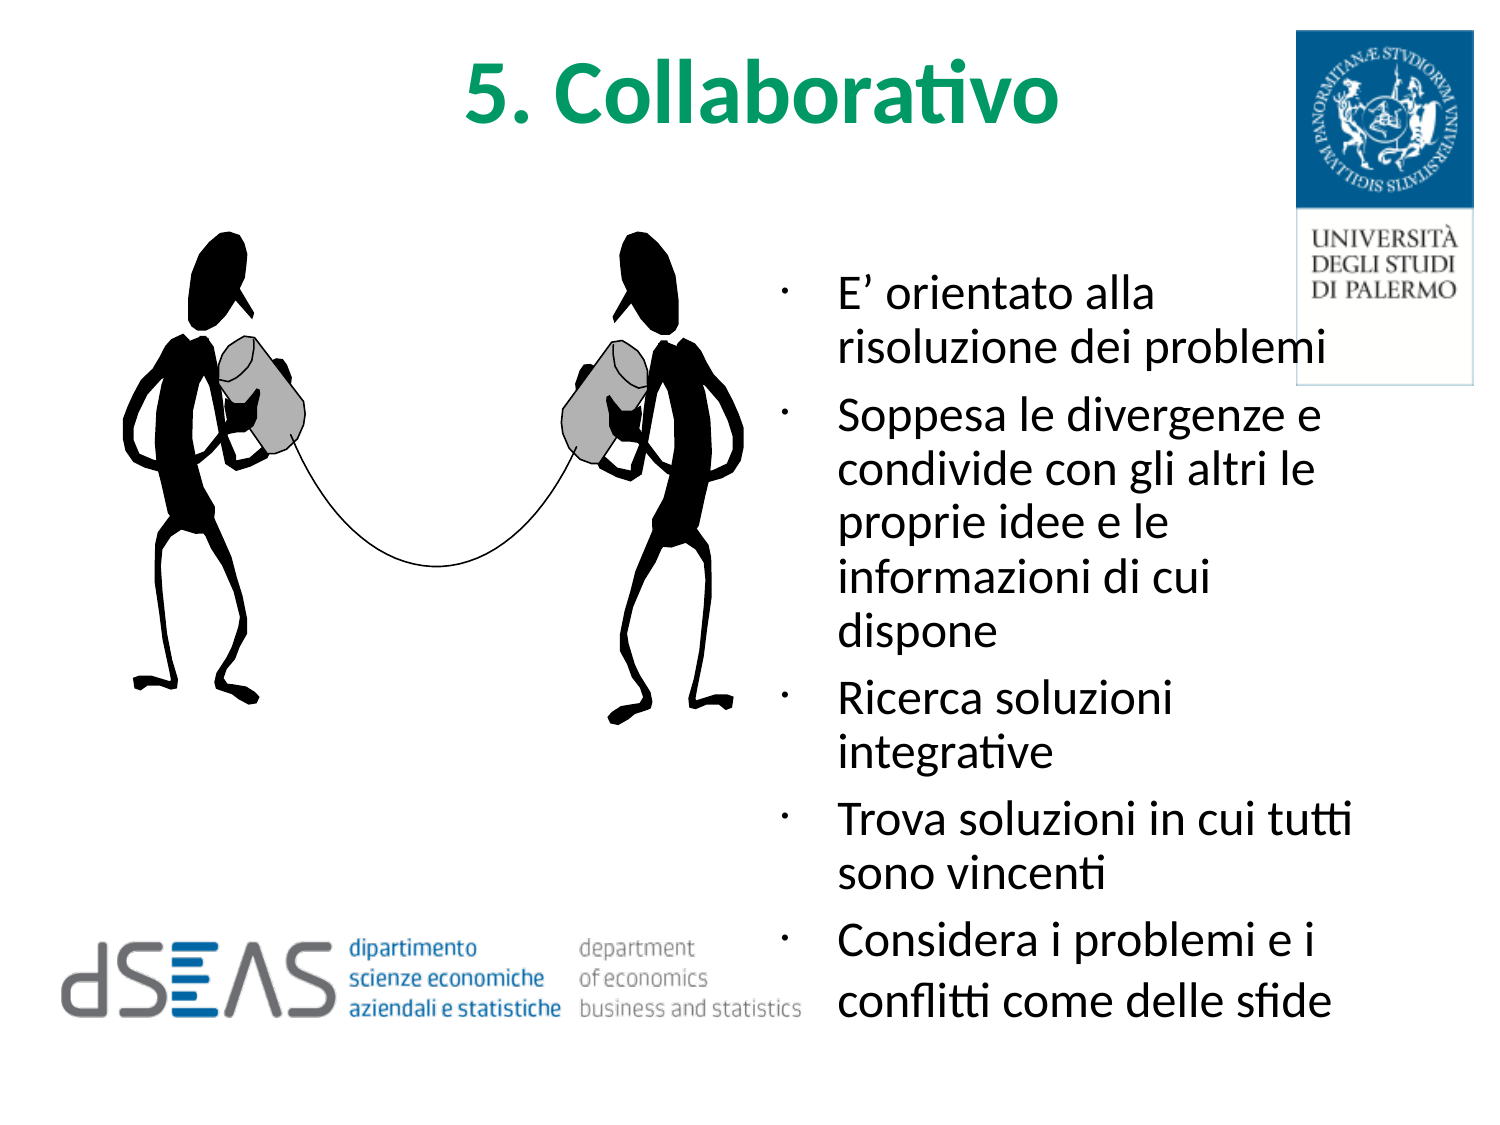

# 5. Collaborativo
E’ orientato alla risoluzione dei problemi
Soppesa le divergenze e condivide con gli altri le proprie idee e le informazioni di cui dispone
Ricerca soluzioni integrative
Trova soluzioni in cui tutti sono vincenti
Considera i problemi e i conflitti come delle sfide